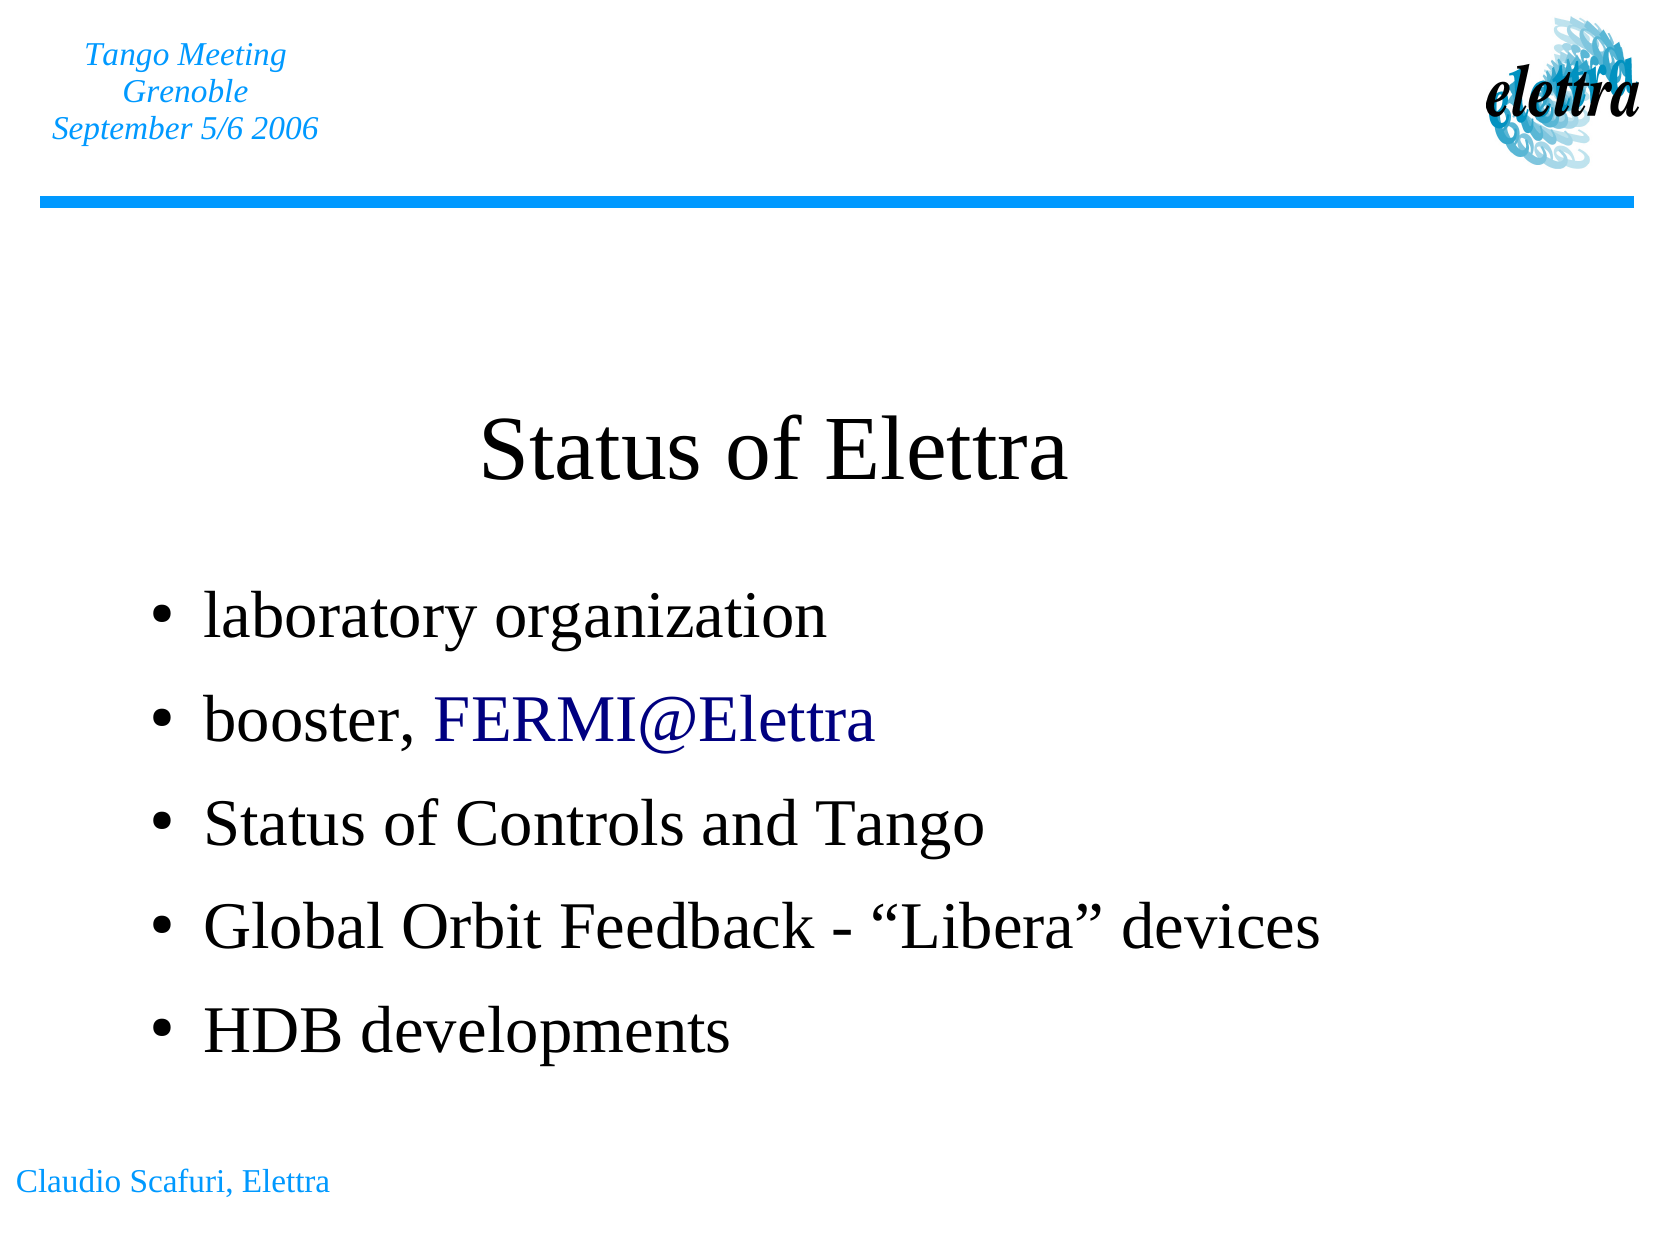

# Status of Elettra
laboratory organization
booster, FERMI@Elettra
Status of Controls and Tango
Global Orbit Feedback - “Libera” devices
HDB developments